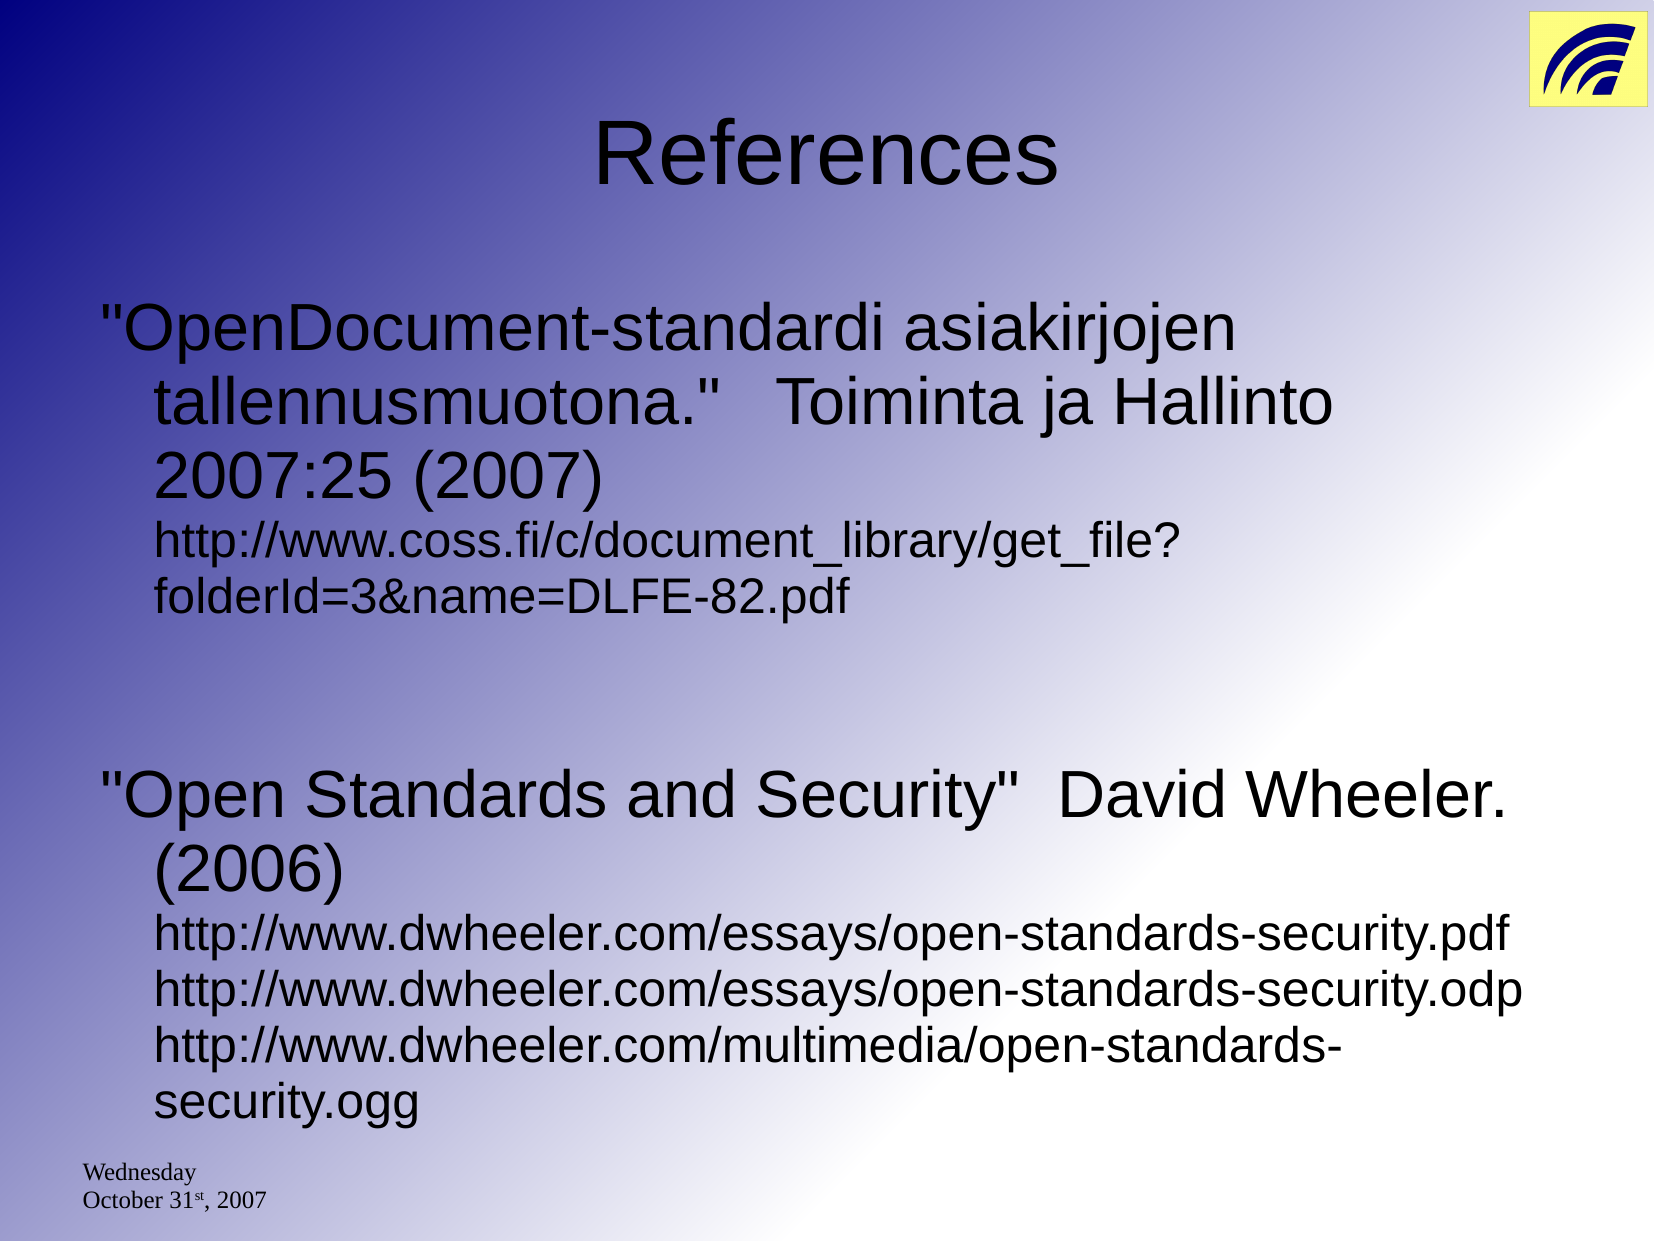

# References
"OpenDocument-standardi asiakirjojen tallennusmuotona." Toiminta ja Hallinto 2007:25 (2007)
http://www.coss.fi/c/document_library/get_file?folderId=3&name=DLFE-82.pdf
"Open Standards and Security" David Wheeler.(2006)
http://www.dwheeler.com/essays/open-standards-security.pdf
http://www.dwheeler.com/essays/open-standards-security.odp
http://www.dwheeler.com/multimedia/open-standards-security.ogg